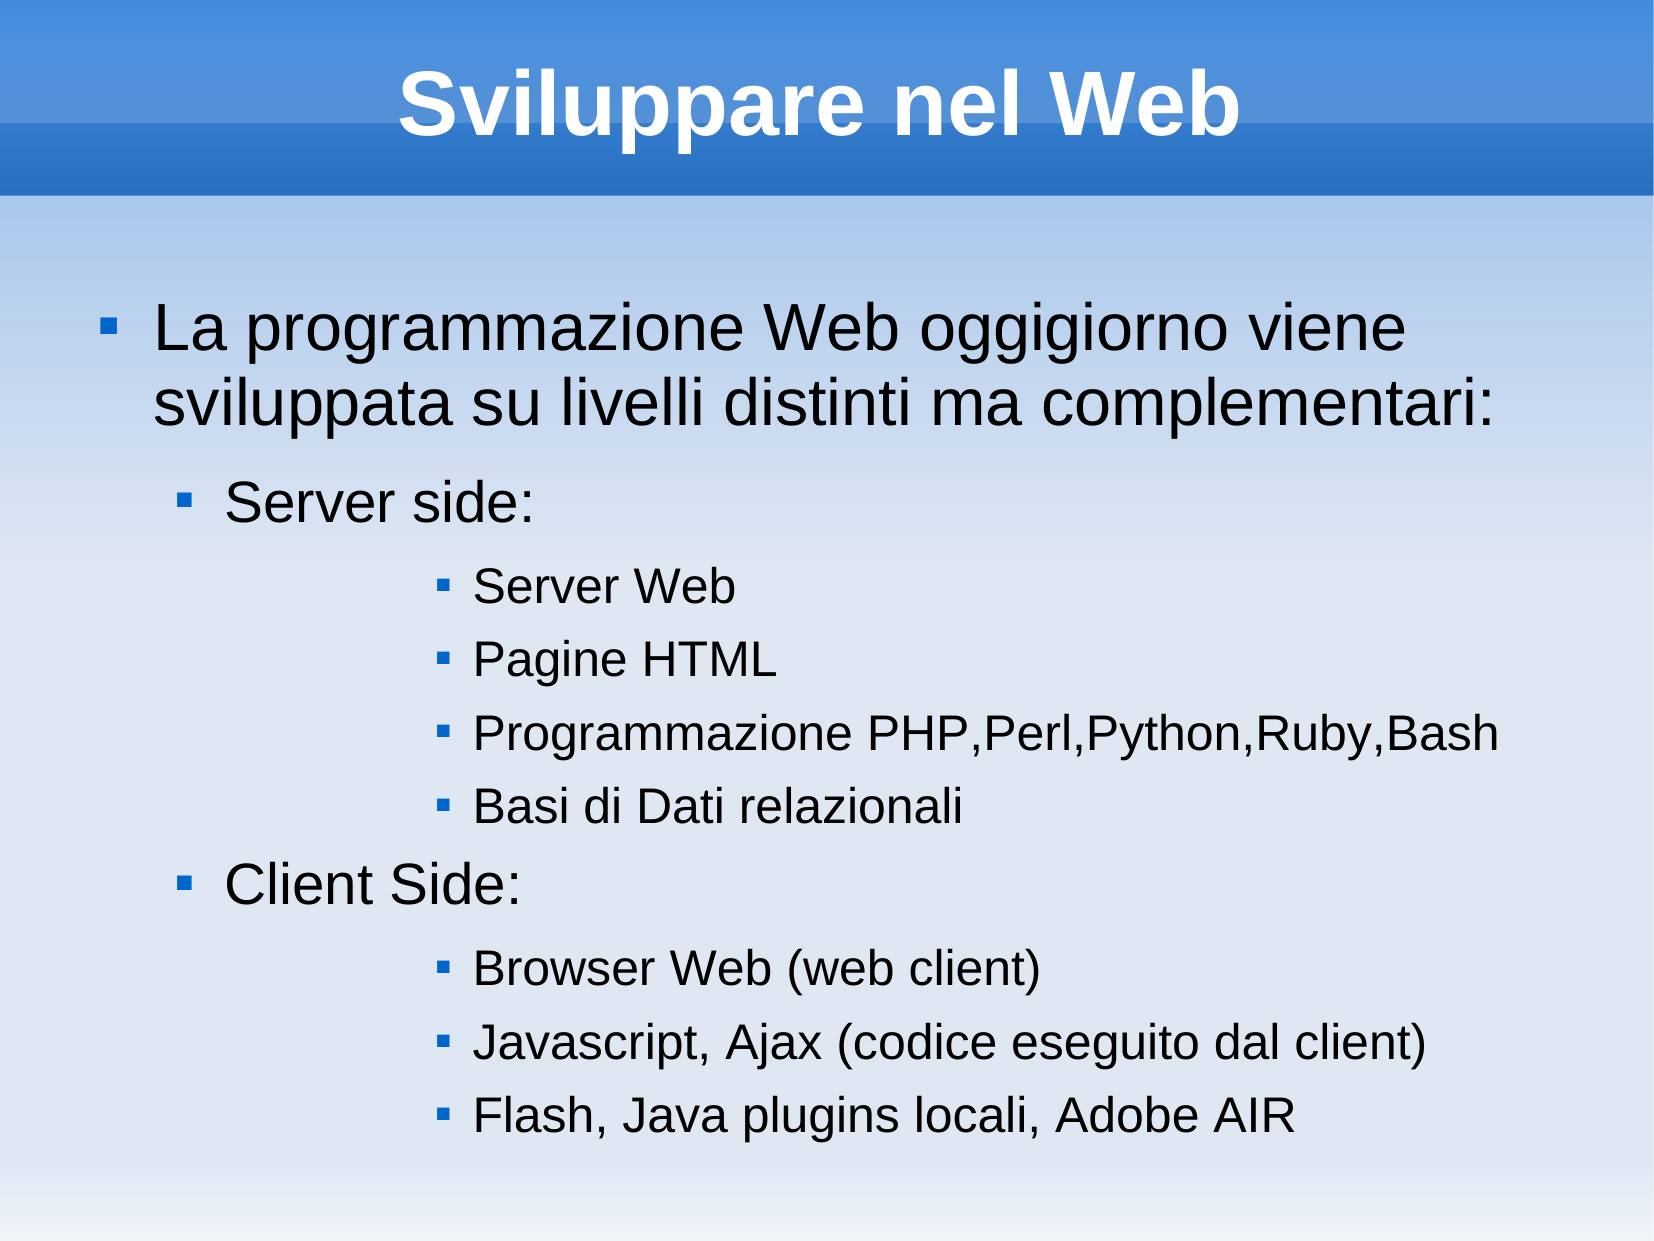

# Sviluppare nel Web
La programmazione Web oggigiorno viene sviluppata su livelli distinti ma complementari:
Server side:
Server Web
Pagine HTML
Programmazione PHP,Perl,Python,Ruby,Bash
Basi di Dati relazionali
Client Side:
Browser Web (web client)
Javascript, Ajax (codice eseguito dal client)
Flash, Java plugins locali, Adobe AIR